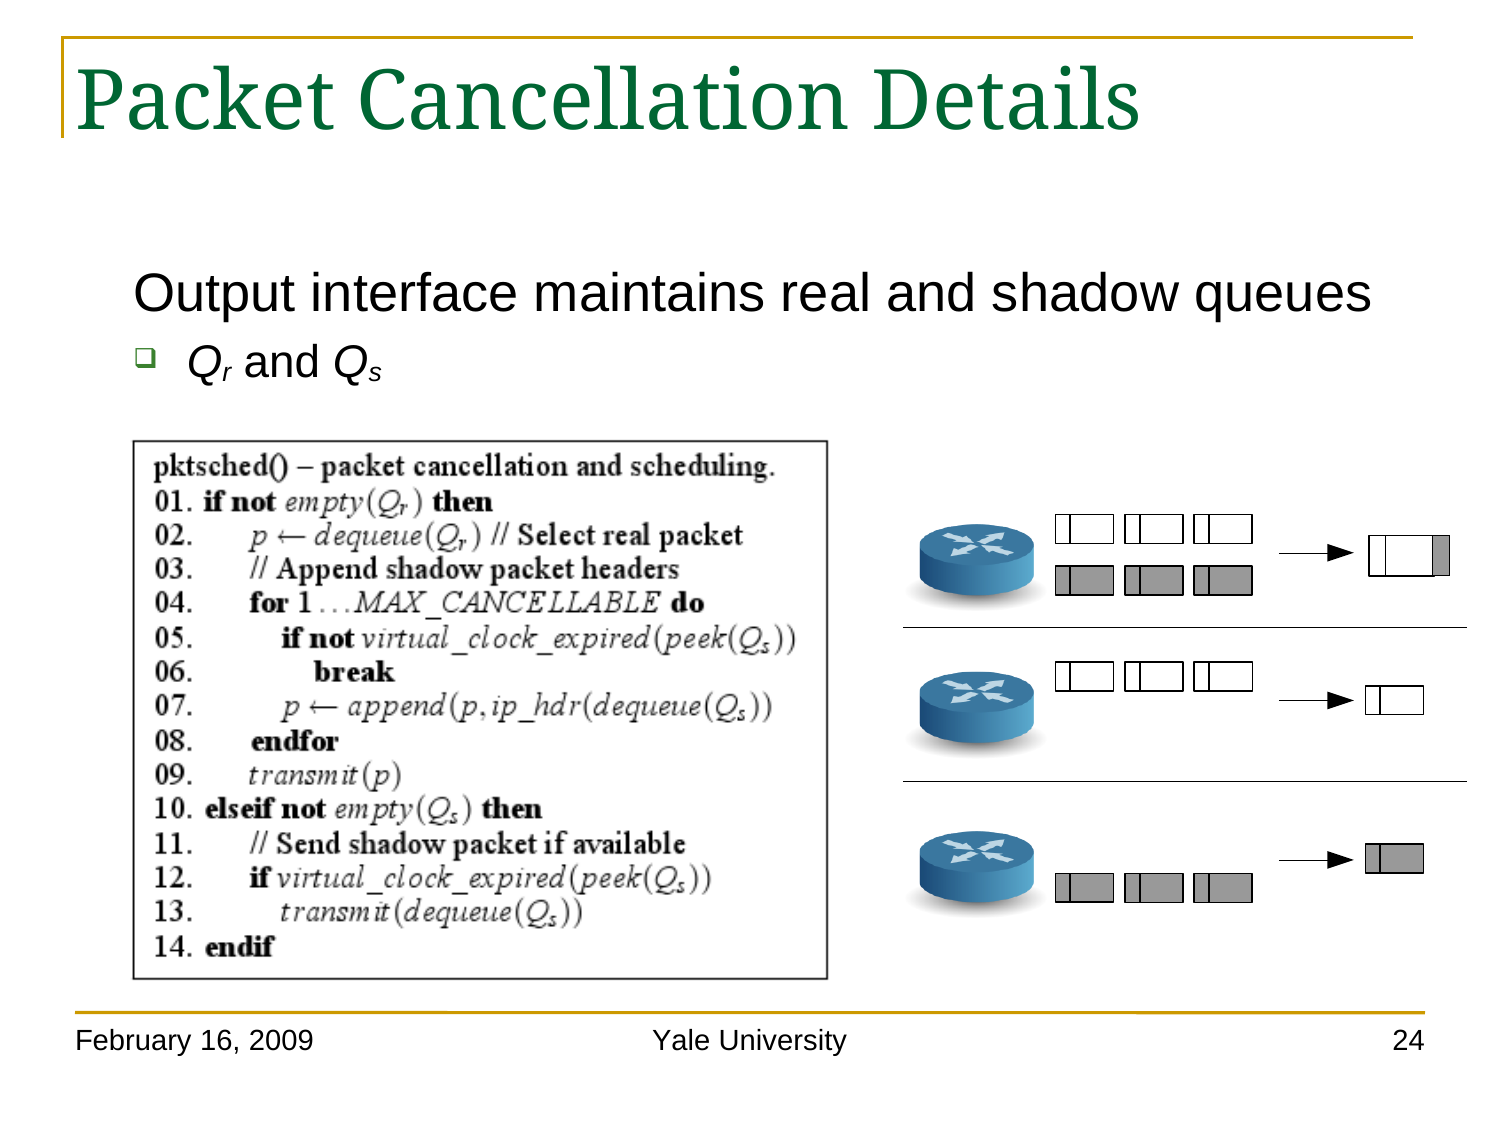

# Packet Cancellation Details
Output interface maintains real and shadow queues
Qr and Qs
February 16, 2009
Yale University
24